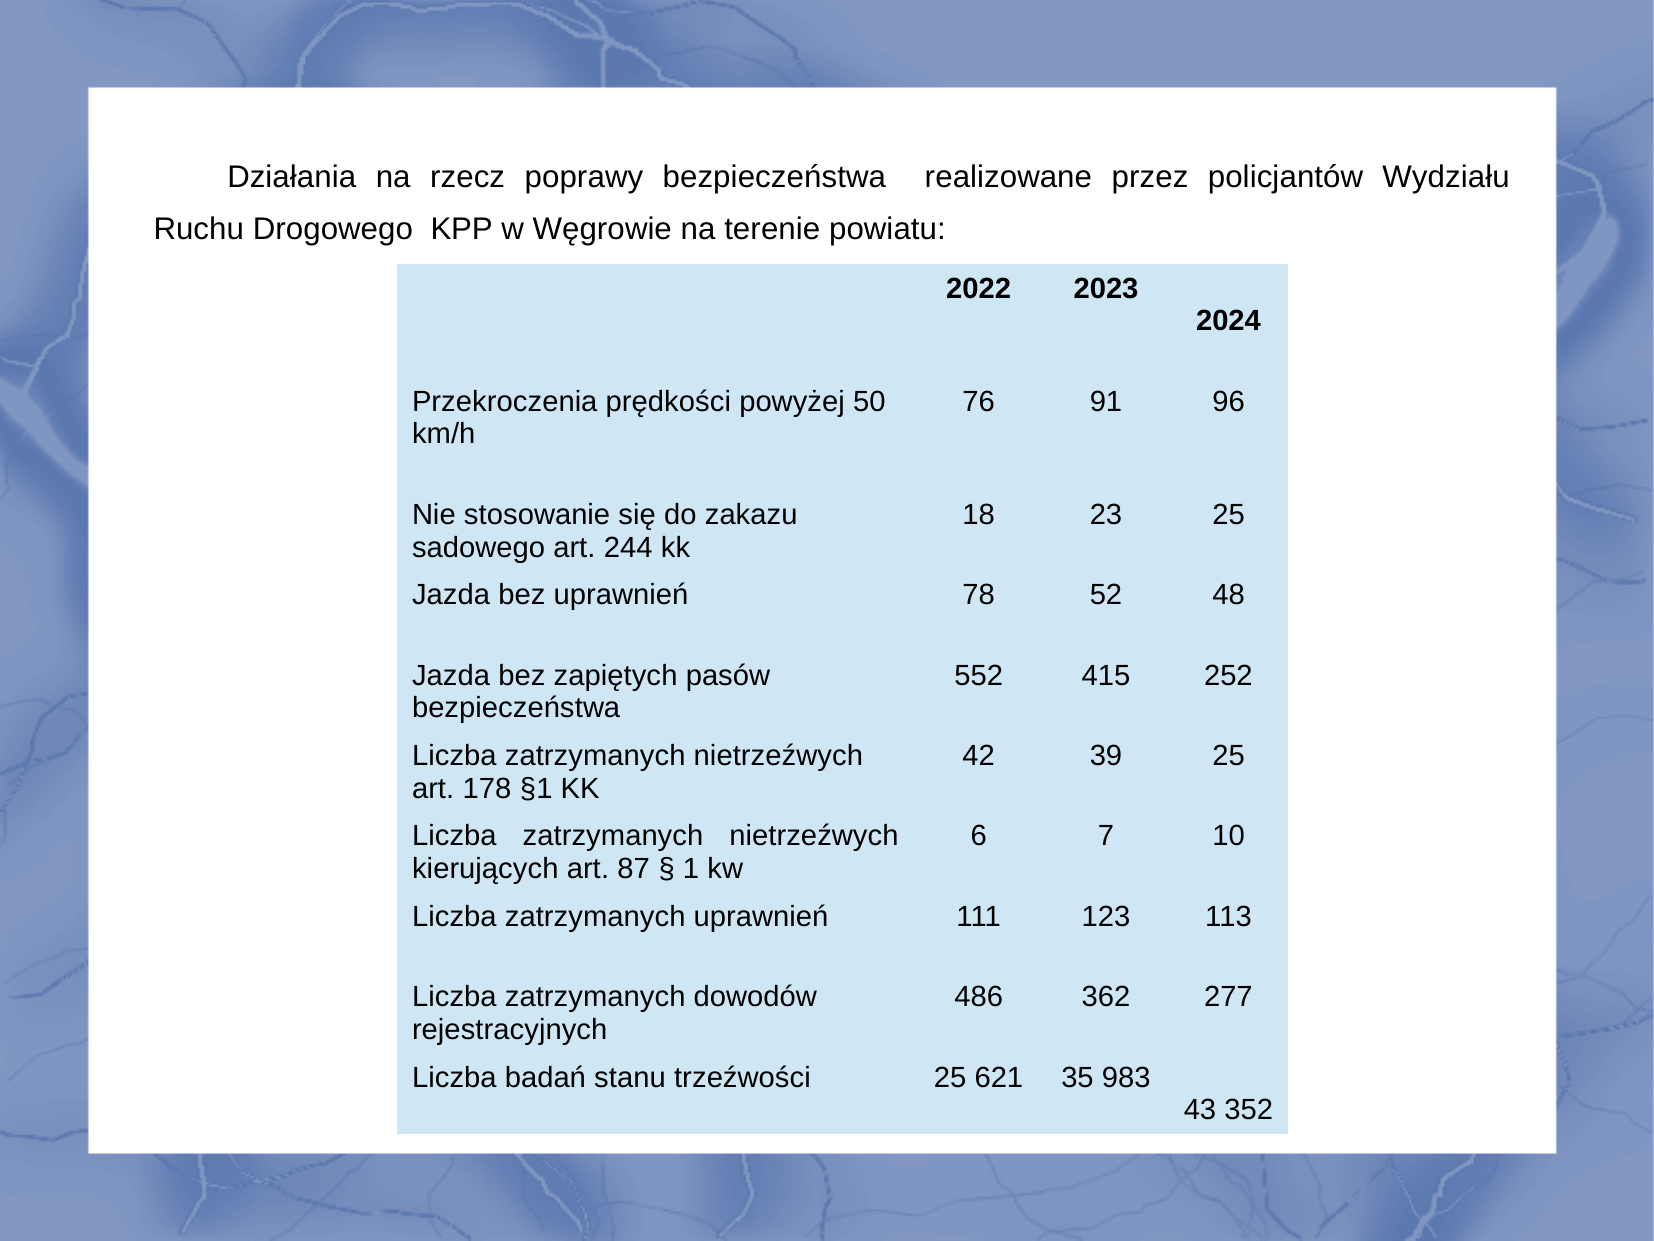

# Działania na rzecz poprawy bezpieczeństwa realizowane przez policjantów Wydziału Ruchu Drogowego KPP w Węgrowie na terenie powiatu:
| | 2022 | 2023 | 2024 |
| --- | --- | --- | --- |
| Przekroczenia prędkości powyżej 50 km/h | 76 | 91 | 96 |
| Nie stosowanie się do zakazu sadowego art. 244 kk | 18 | 23 | 25 |
| Jazda bez uprawnień | 78 | 52 | 48 |
| Jazda bez zapiętych pasów bezpieczeństwa | 552 | 415 | 252 |
| Liczba zatrzymanych nietrzeźwych art. 178 §1 KK | 42 | 39 | 25 |
| Liczba zatrzymanych nietrzeźwych kierujących art. 87 § 1 kw | 6 | 7 | 10 |
| Liczba zatrzymanych uprawnień | 111 | 123 | 113 |
| Liczba zatrzymanych dowodów rejestracyjnych | 486 | 362 | 277 |
| Liczba badań stanu trzeźwości | 25 621 | 35 983 | 43 352 |